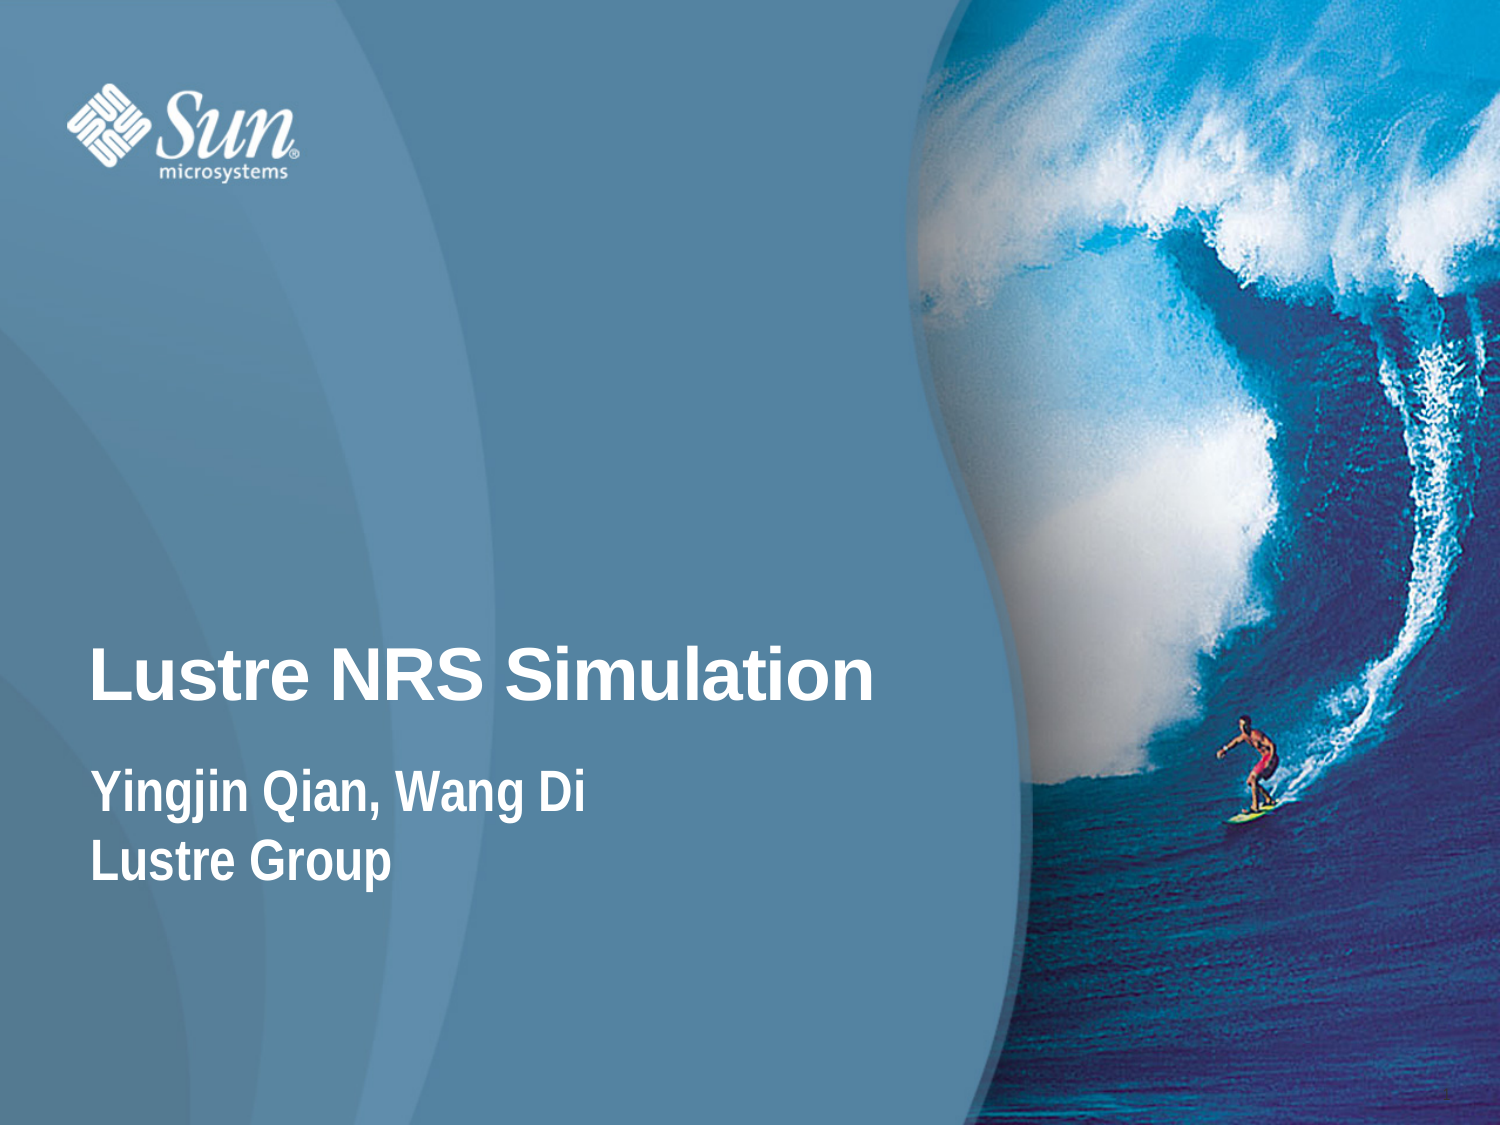

# Lustre NRS Simulation
Yingjin Qian, Wang Di
Lustre Group